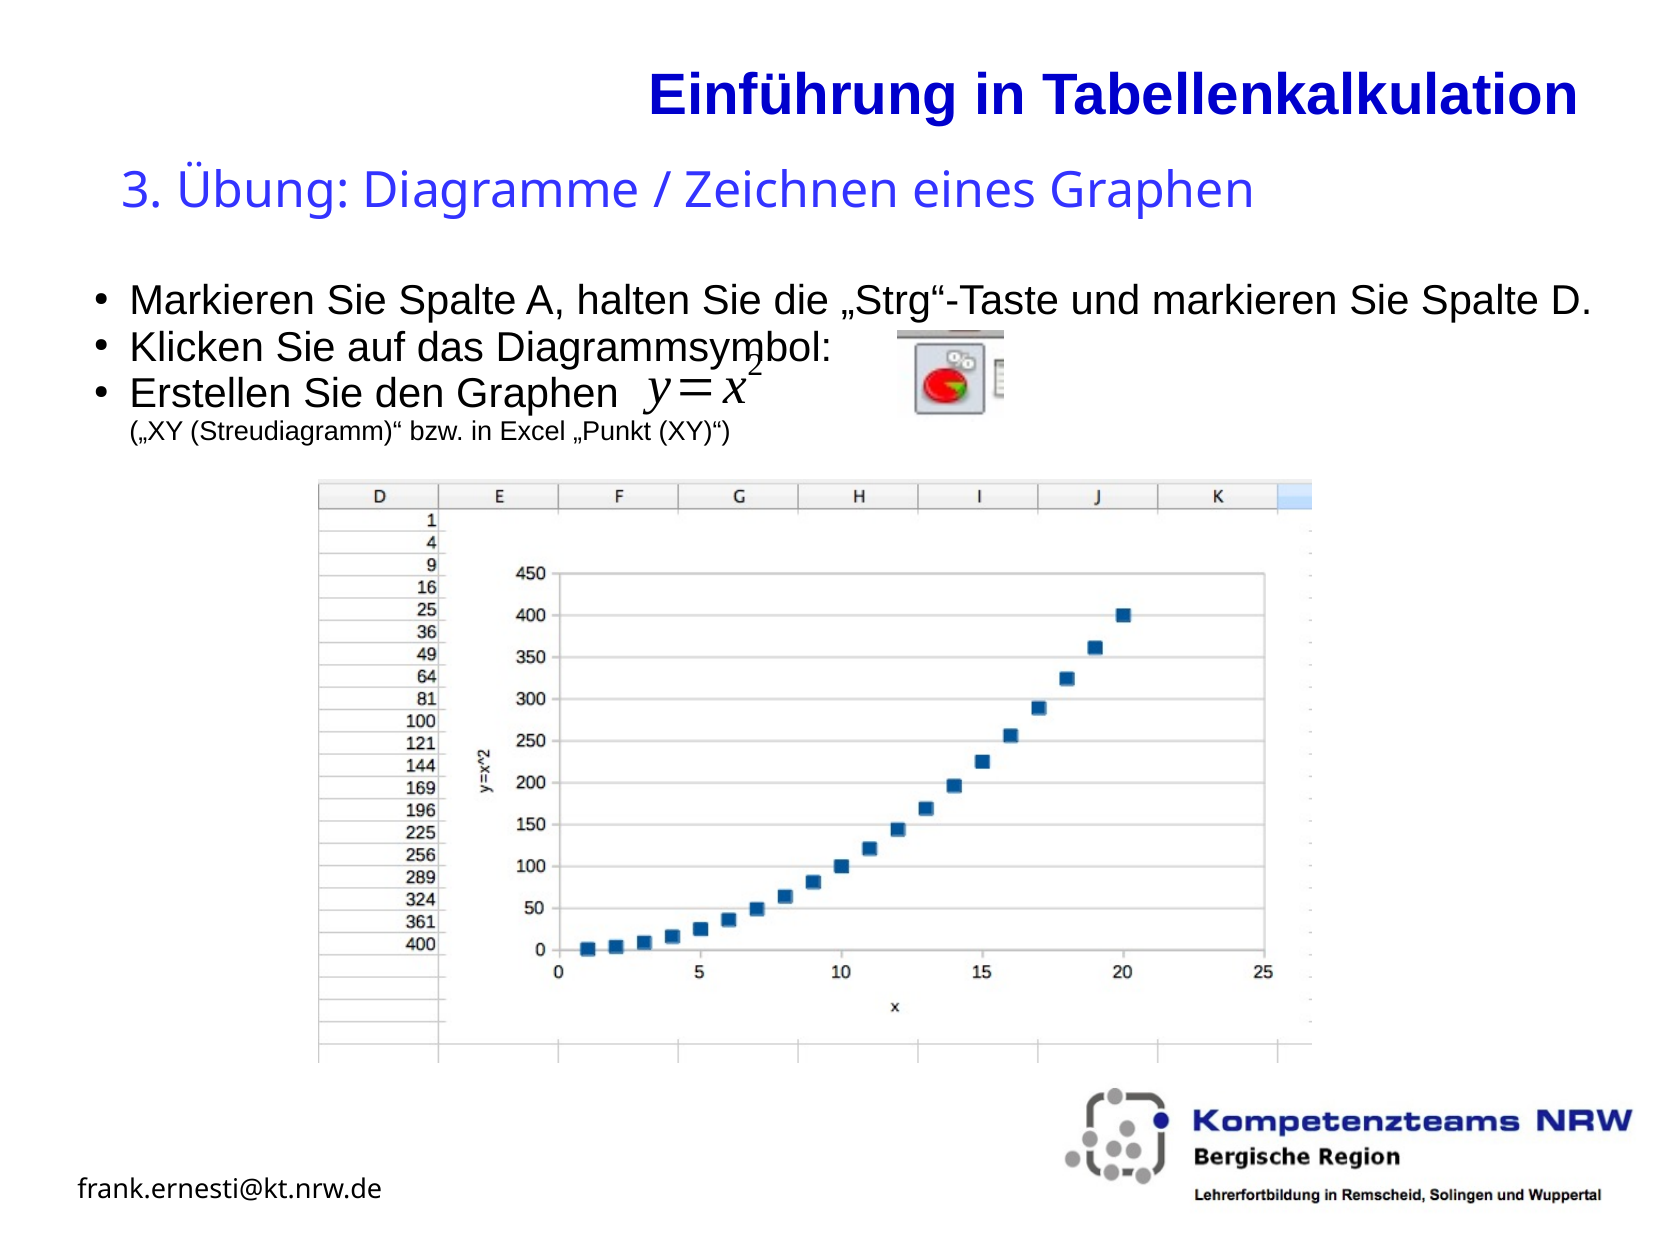

| | Einführung in Tabellenkalkulation |
| --- | --- |
3. Übung: Diagramme / Zeichnen eines Graphen
Markieren Sie Spalte A, halten Sie die „Strg“-Taste und markieren Sie Spalte D.
Klicken Sie auf das Diagrammsymbol:
Erstellen Sie den Graphen
(„XY (Streudiagramm)“ bzw. in Excel „Punkt (XY)“)
frank.ernesti@kt.nrw.de